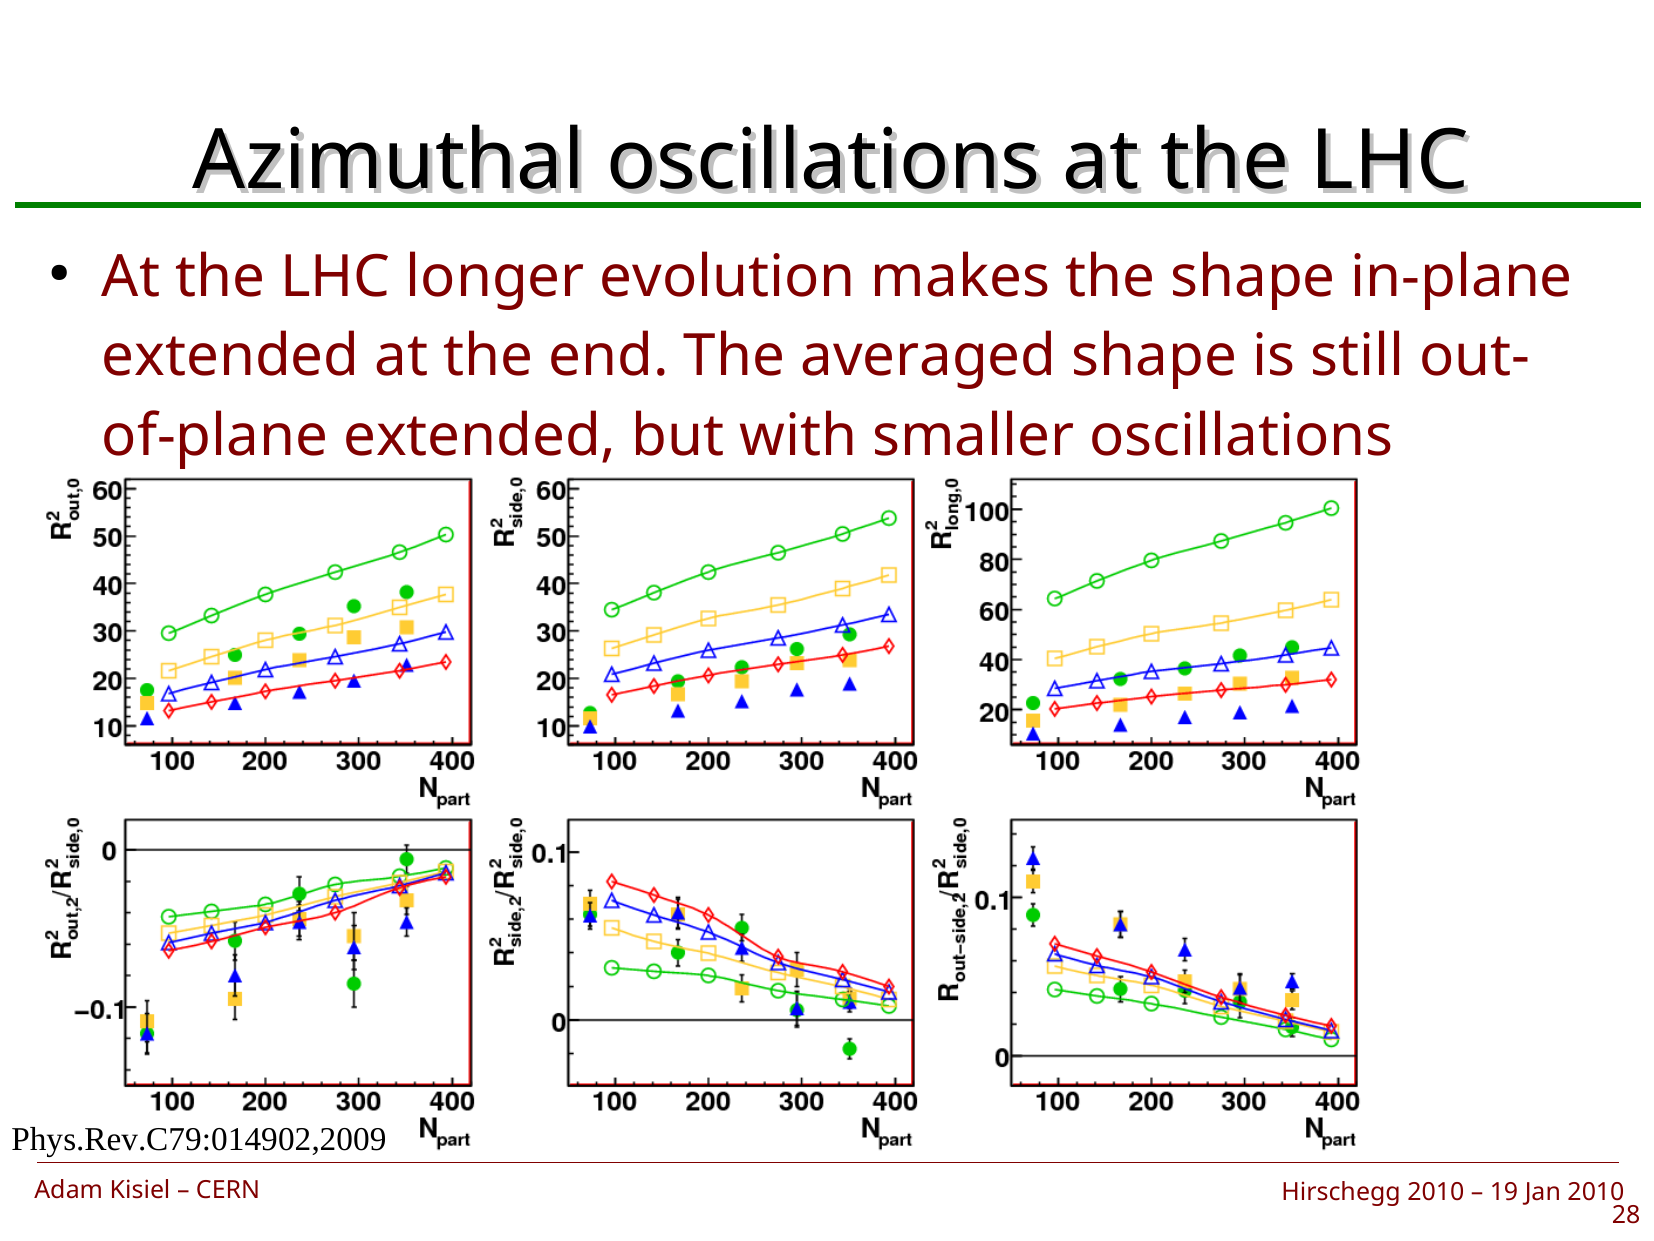

# Azimuthal oscillations at the LHC
At the LHC longer evolution makes the shape in-plane extended at the end. The averaged shape is still out-of-plane extended, but with smaller oscillations
Phys.Rev.C79:014902,2009